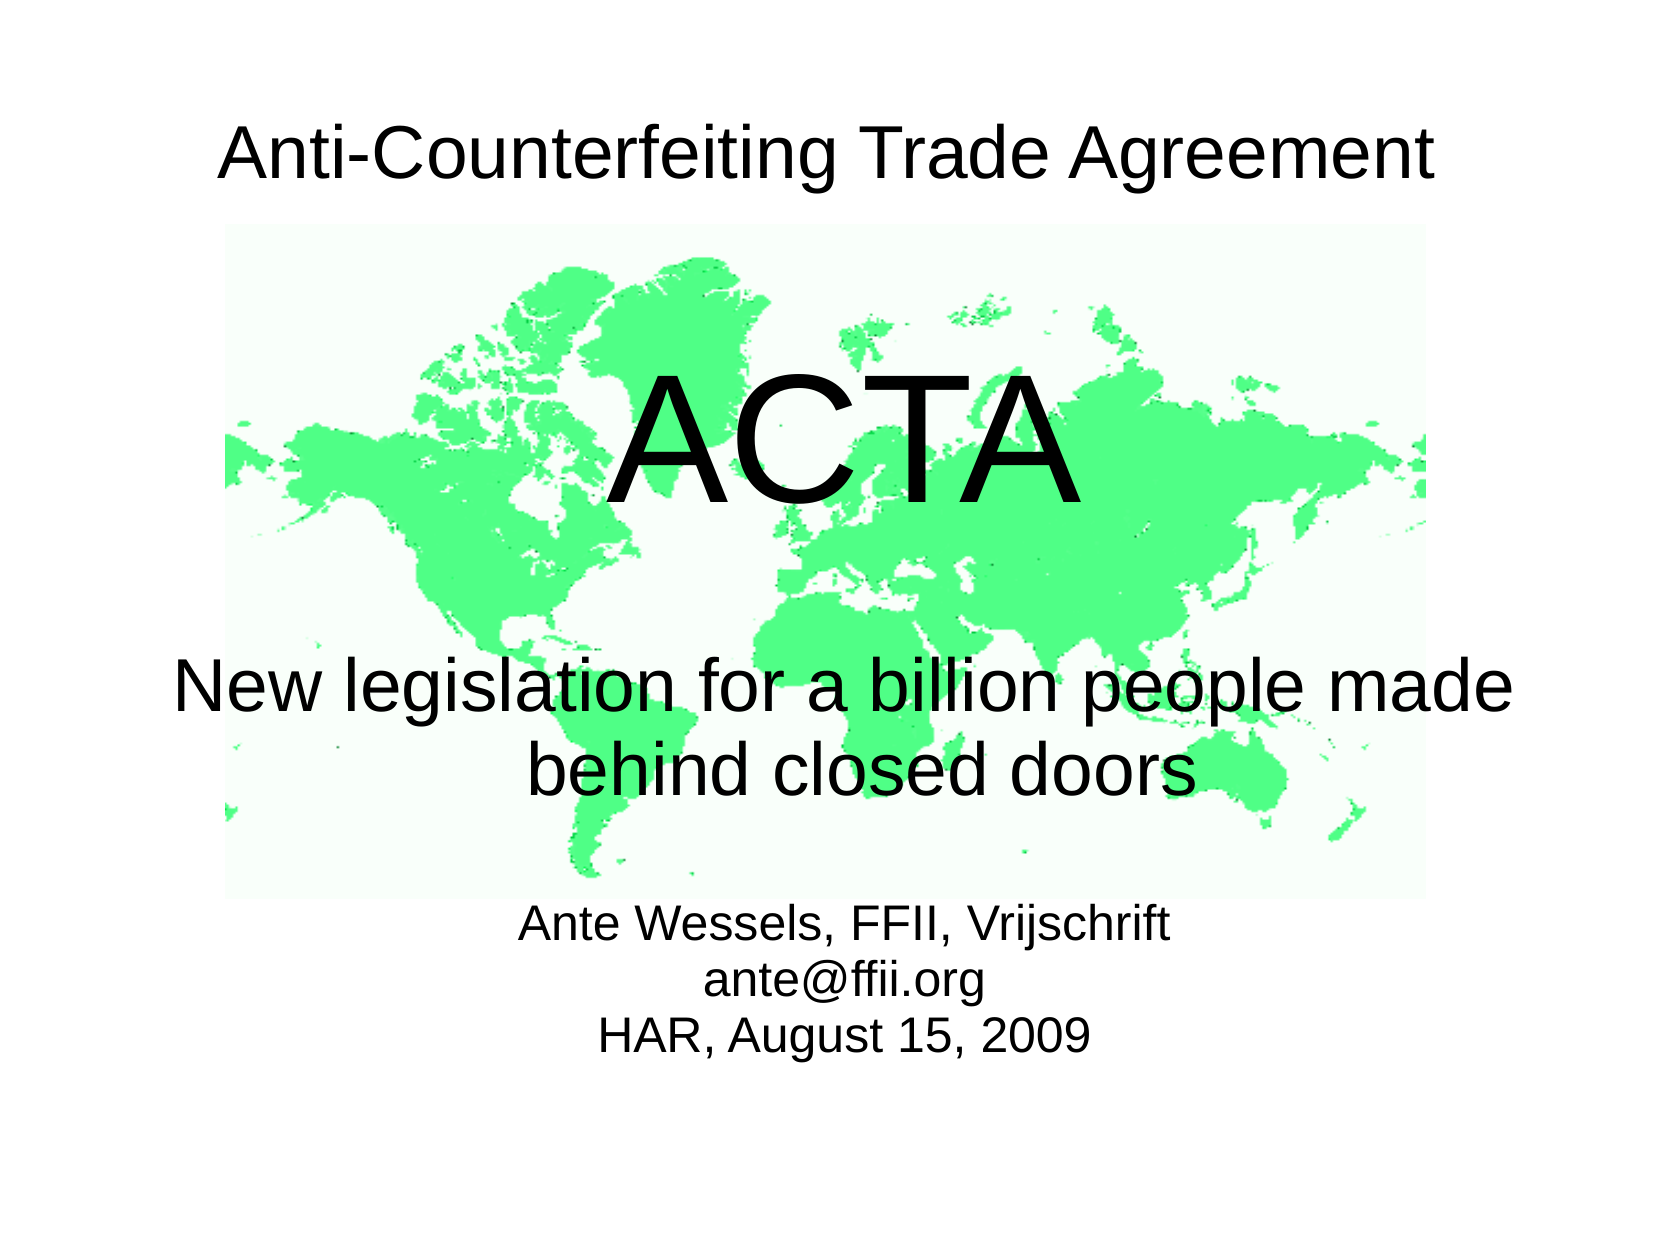

# Anti-Counterfeiting Trade Agreement
ACTA
New legislation for a billion people made behind closed doors
Ante Wessels, FFII, Vrijschrift
ante@ffii.org
HAR, August 15, 2009